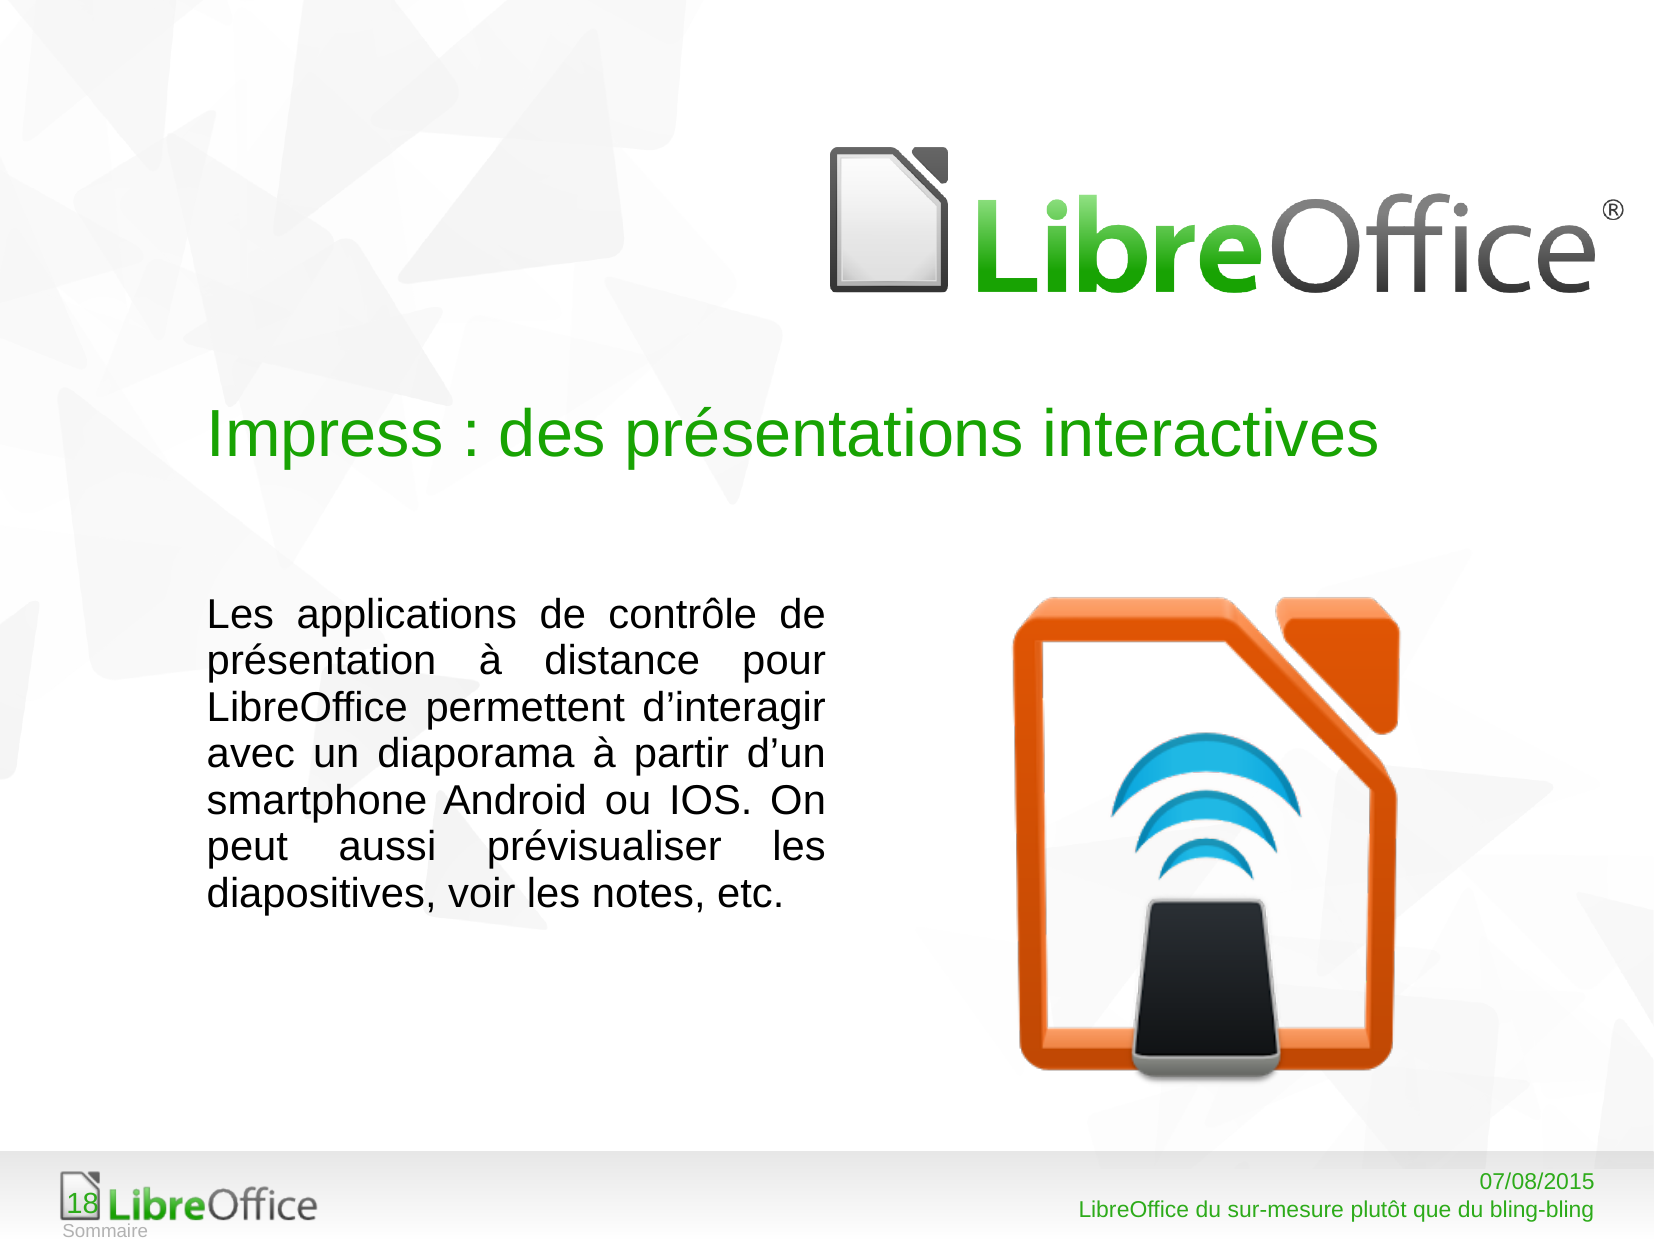

# Impress : des présentations interactives
Les applications de contrôle de présentation à distance pour LibreOffice permettent d’interagir avec un diaporama à partir d’un smartphone Android ou IOS. On peut aussi prévisualiser les diapositives, voir les notes, etc.
07/08/2015
18
LibreOffice du sur-mesure plutôt que du bling-bling